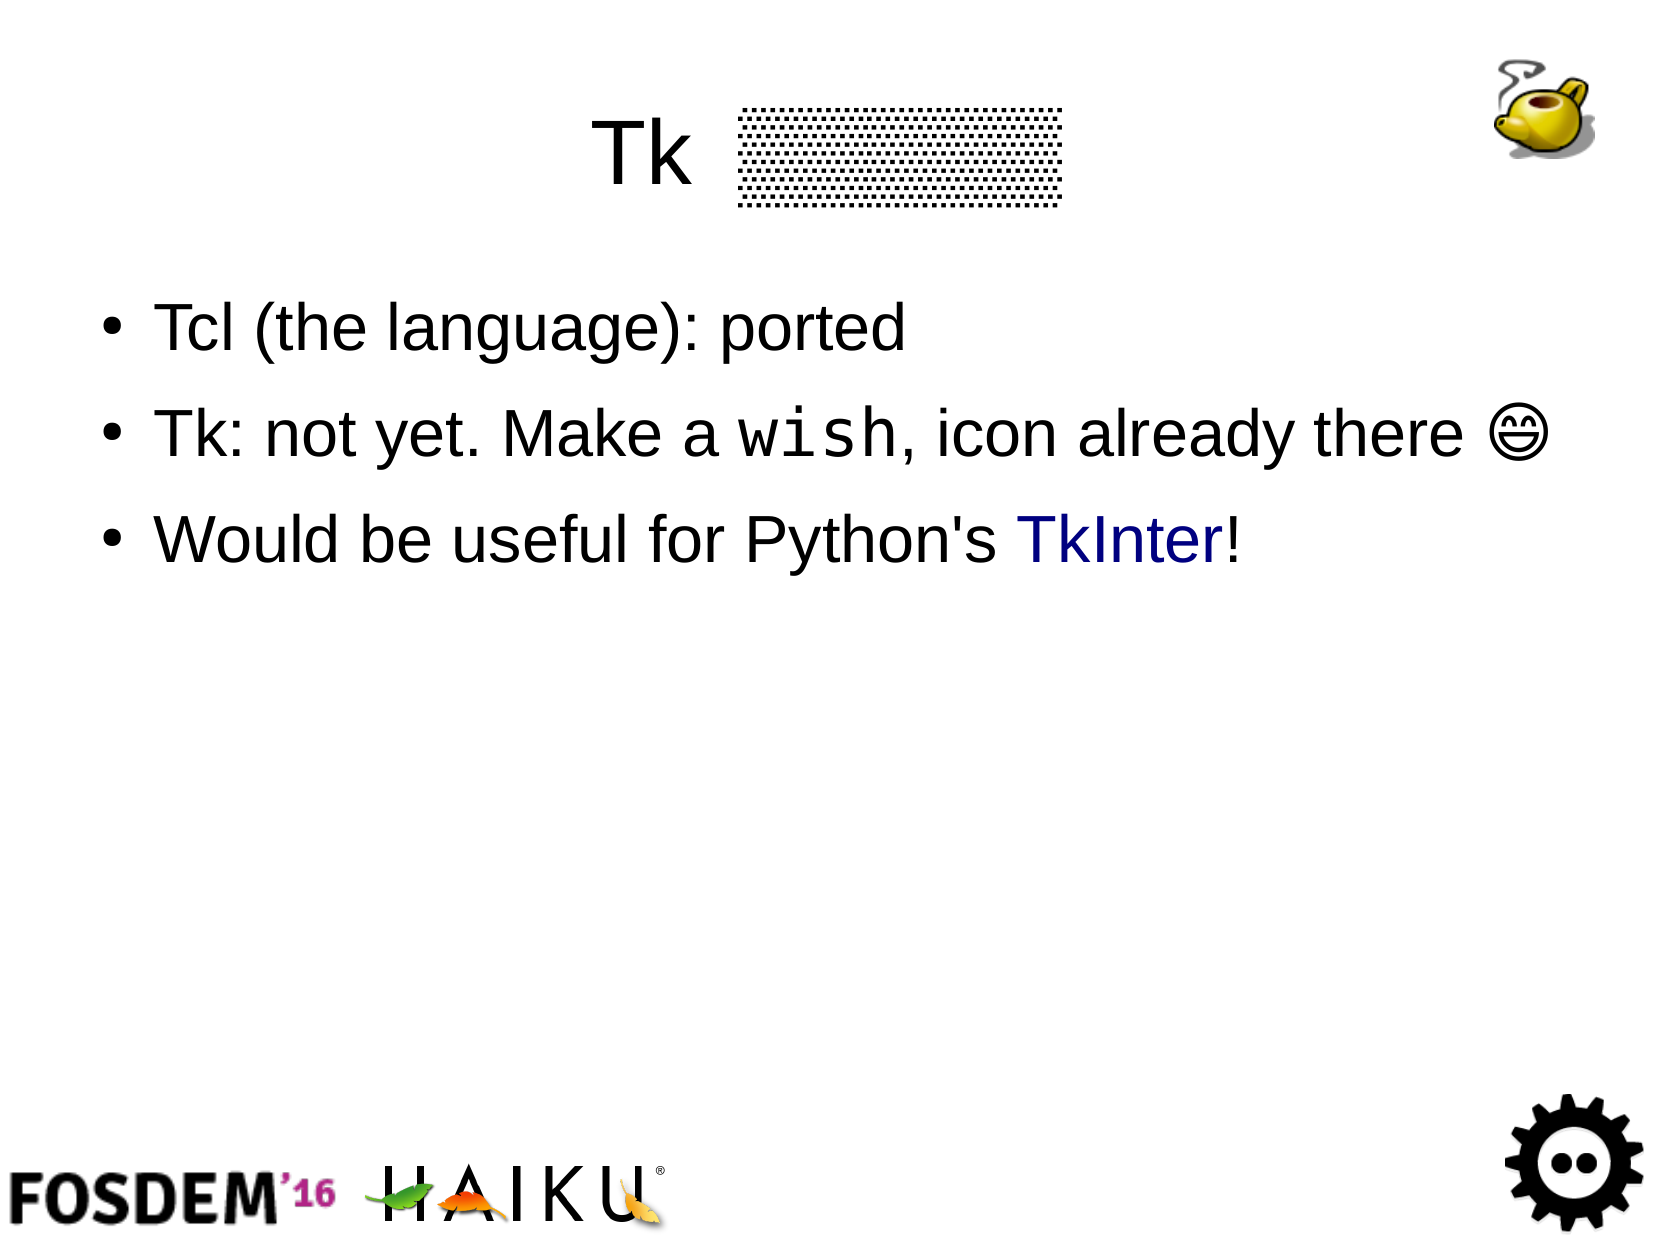

# Tk	▒▒▒▒▒
Tcl (the language): ported
Tk: not yet. Make a wish, icon already there 😄
Would be useful for Python's TkInter!